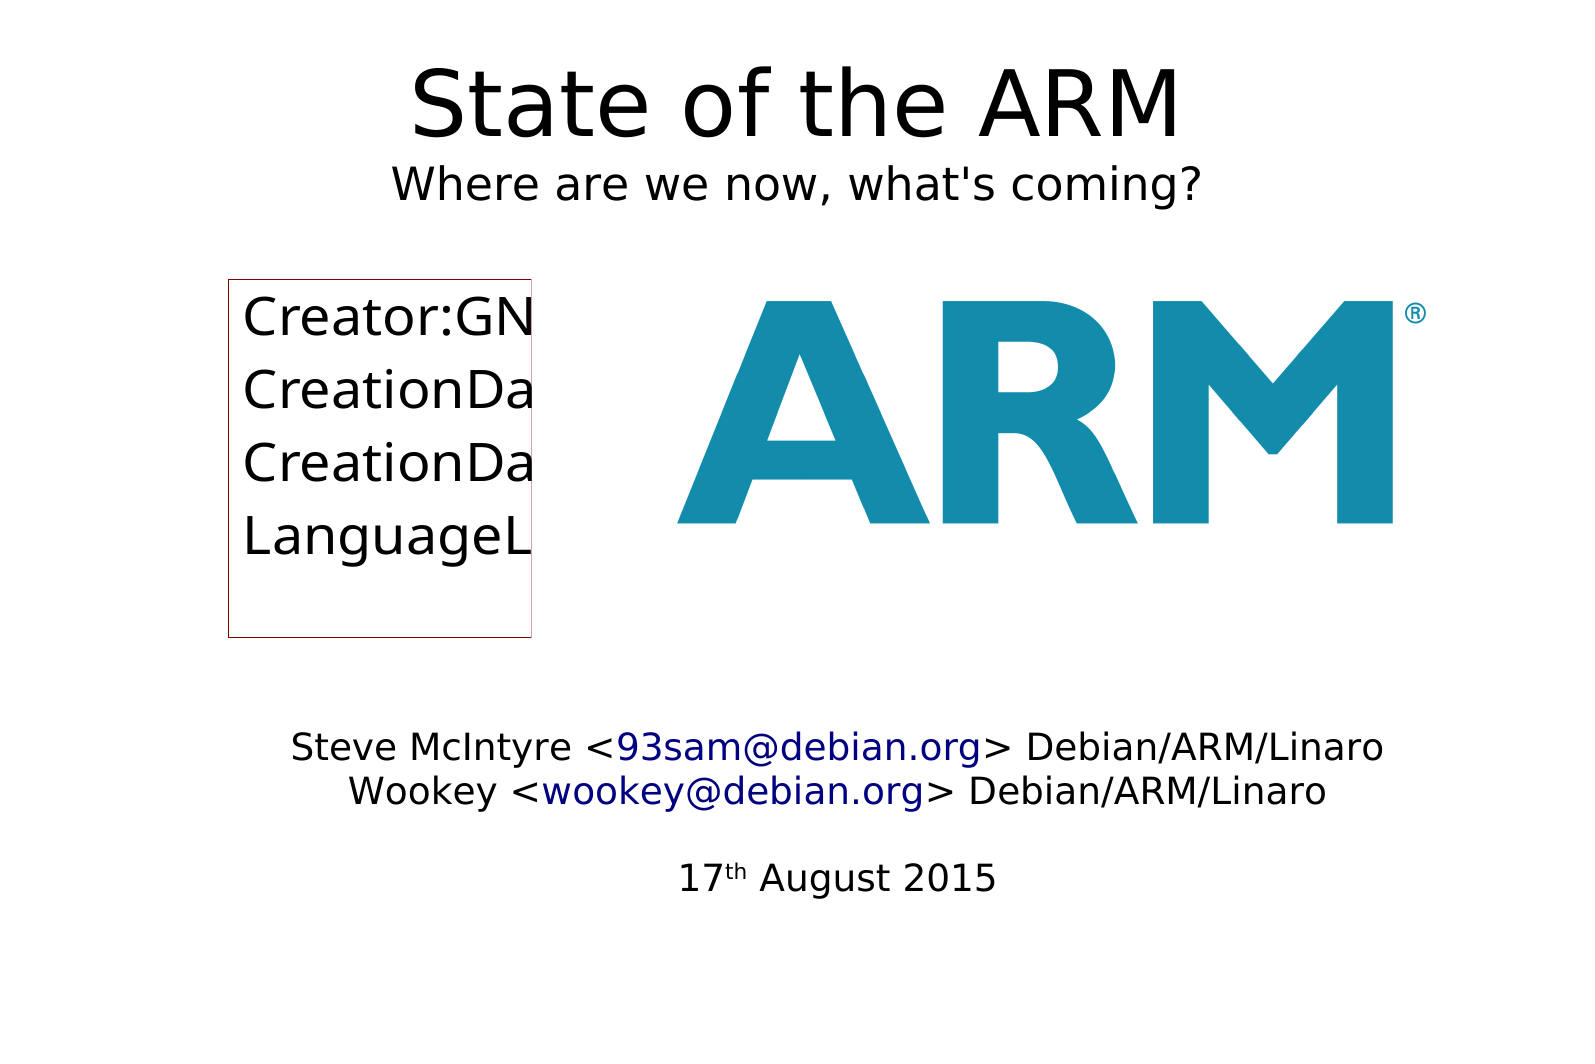

# State of the ARM Where are we now, what's coming?
Steve McIntyre <93sam@debian.org> Debian/ARM/Linaro
Wookey <wookey@debian.org> Debian/ARM/Linaro
17th August 2015
1